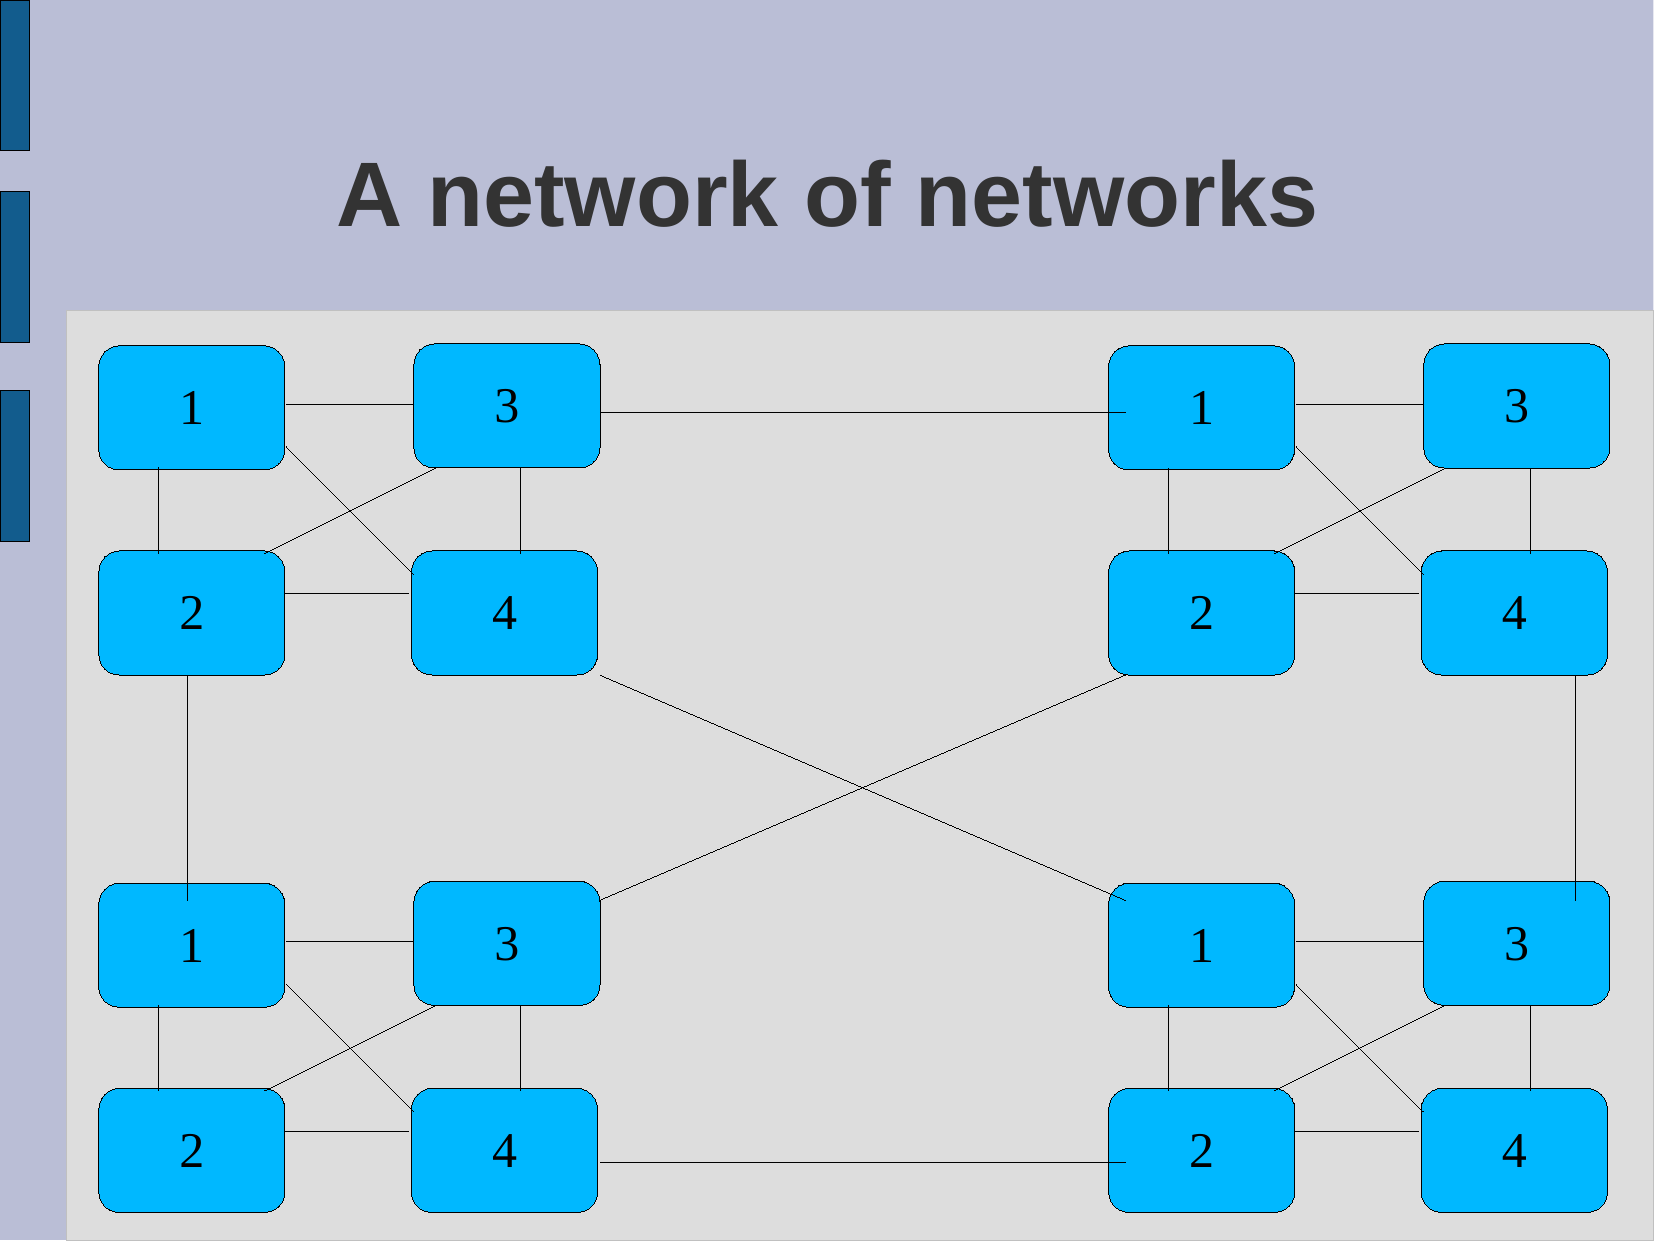

# A network of networks
3
3
1
1
2
4
2
4
3
3
1
1
2
4
2
4